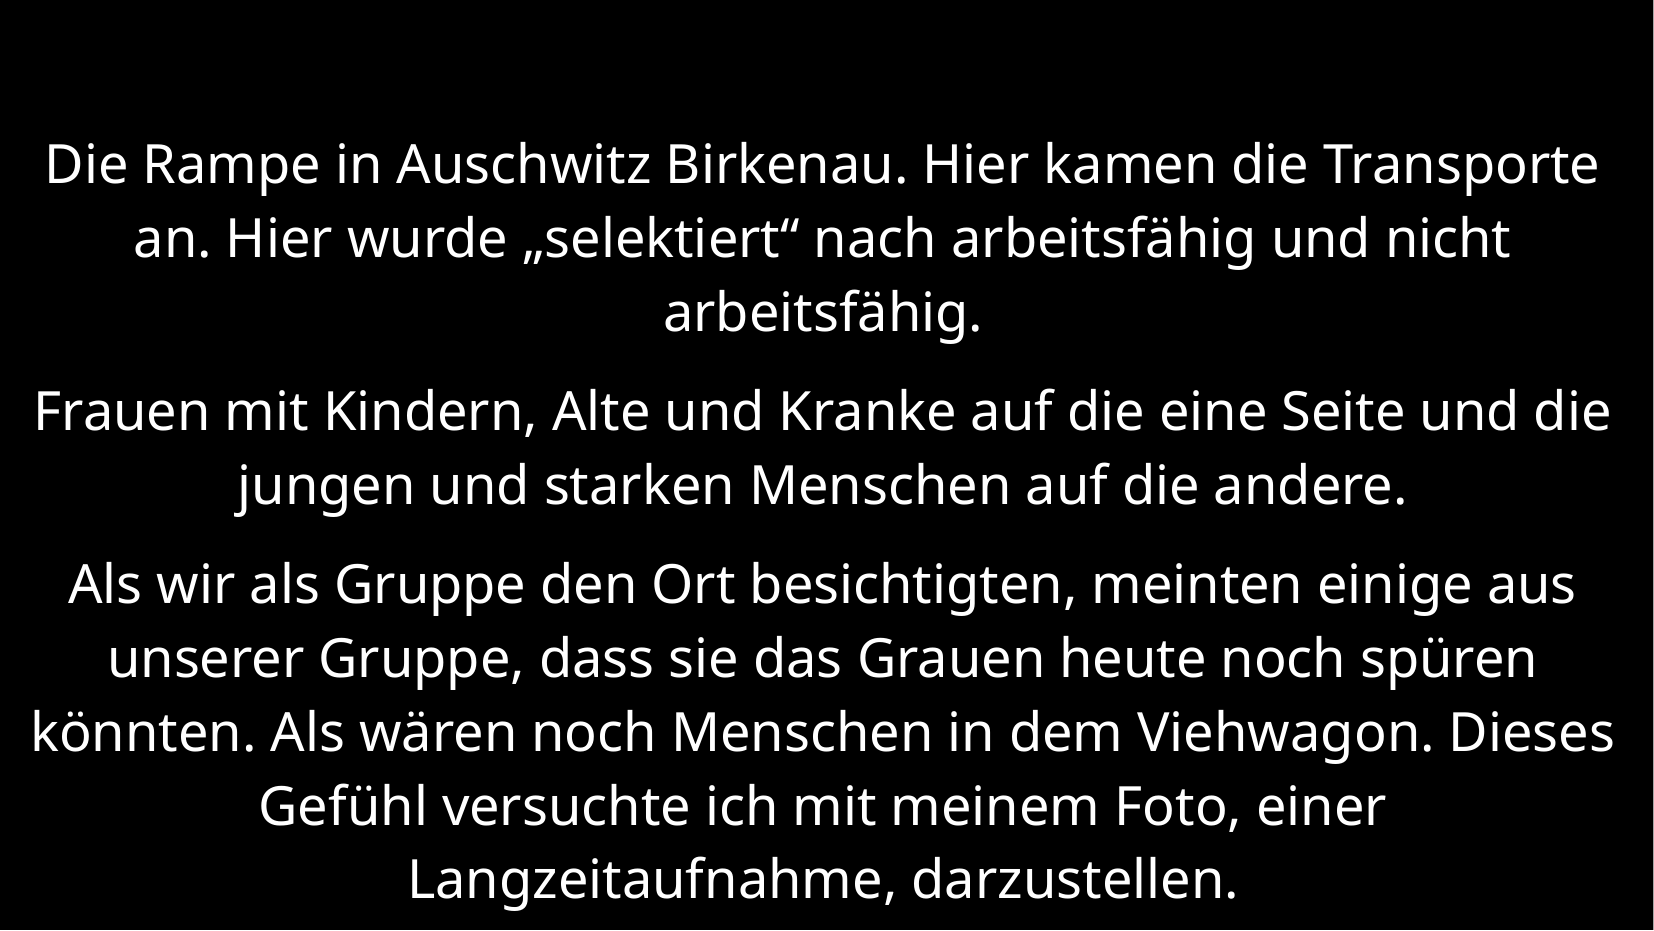

Die Rampe in Auschwitz Birkenau. Hier kamen die Transporte an. Hier wurde „selektiert“ nach arbeitsfähig und nicht arbeitsfähig.
Frauen mit Kindern, Alte und Kranke auf die eine Seite und die jungen und starken Menschen auf die andere.
Als wir als Gruppe den Ort besichtigten, meinten einige aus unserer Gruppe, dass sie das Grauen heute noch spüren könnten. Als wären noch Menschen in dem Viehwagon. Dieses Gefühl versuchte ich mit meinem Foto, einer Langzeitaufnahme, darzustellen.